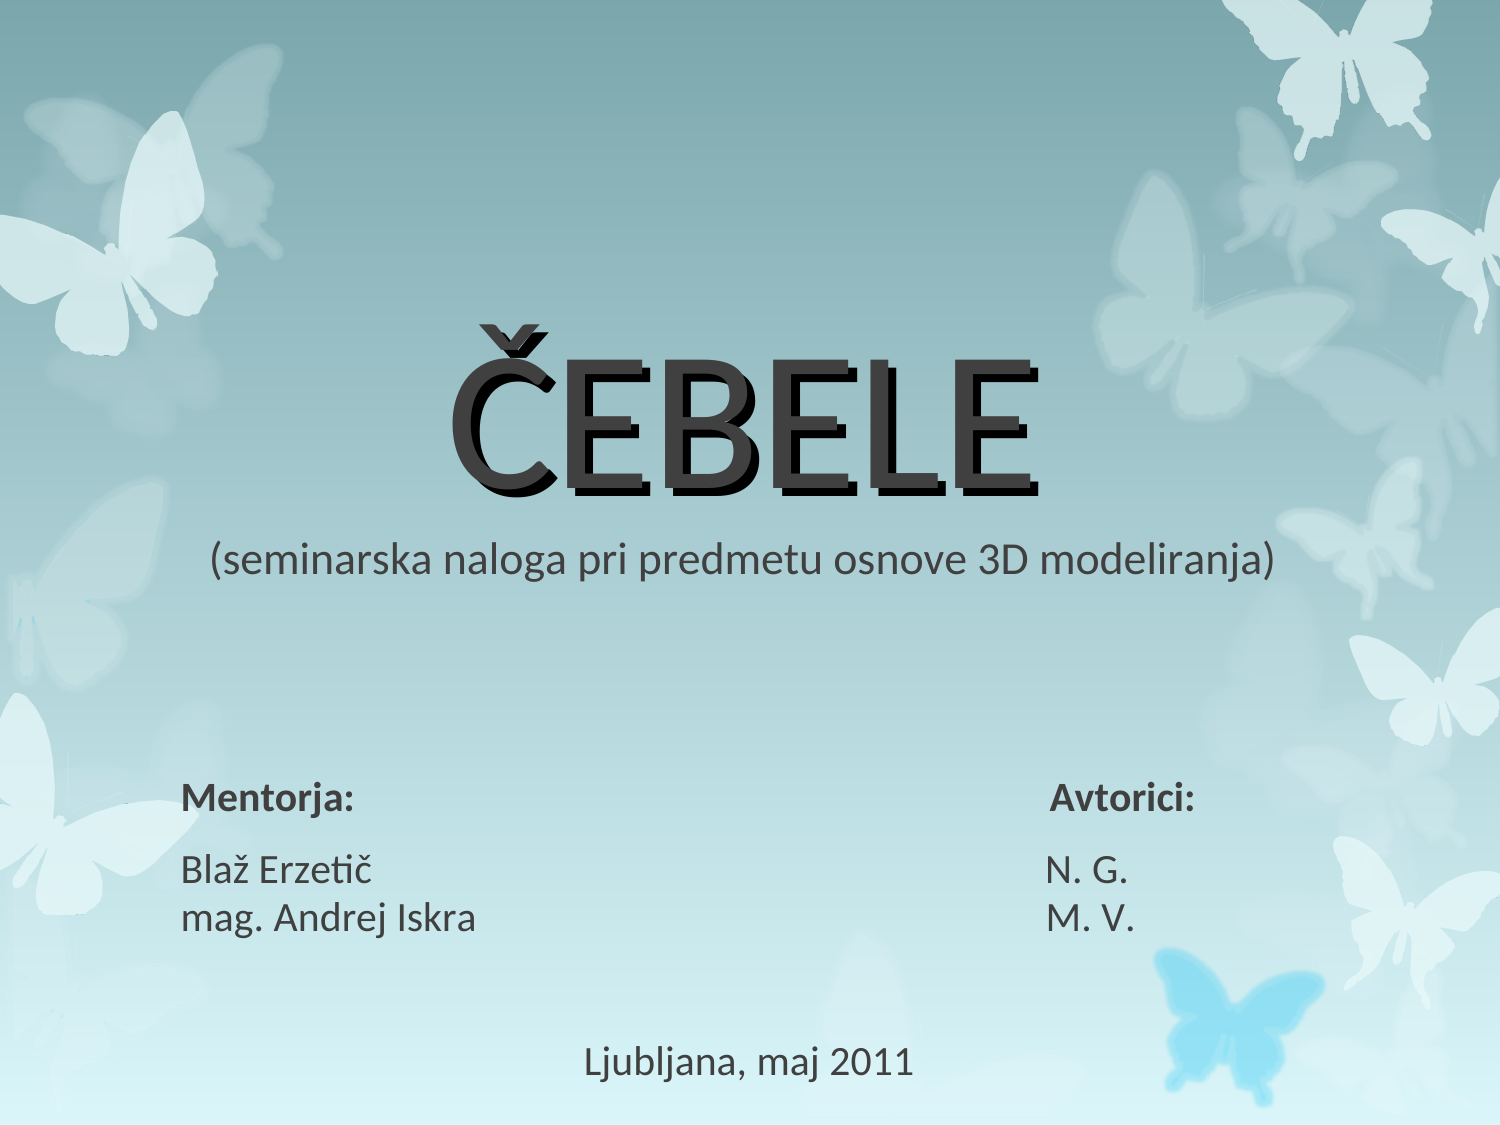

# ČEBELE (seminarska naloga pri predmetu osnove 3D modeliranja)
Mentorja: 		 Avtorici:
Blaž Erzetič N. G.
mag. Andrej Iskra M. V.
Ljubljana, maj 2011